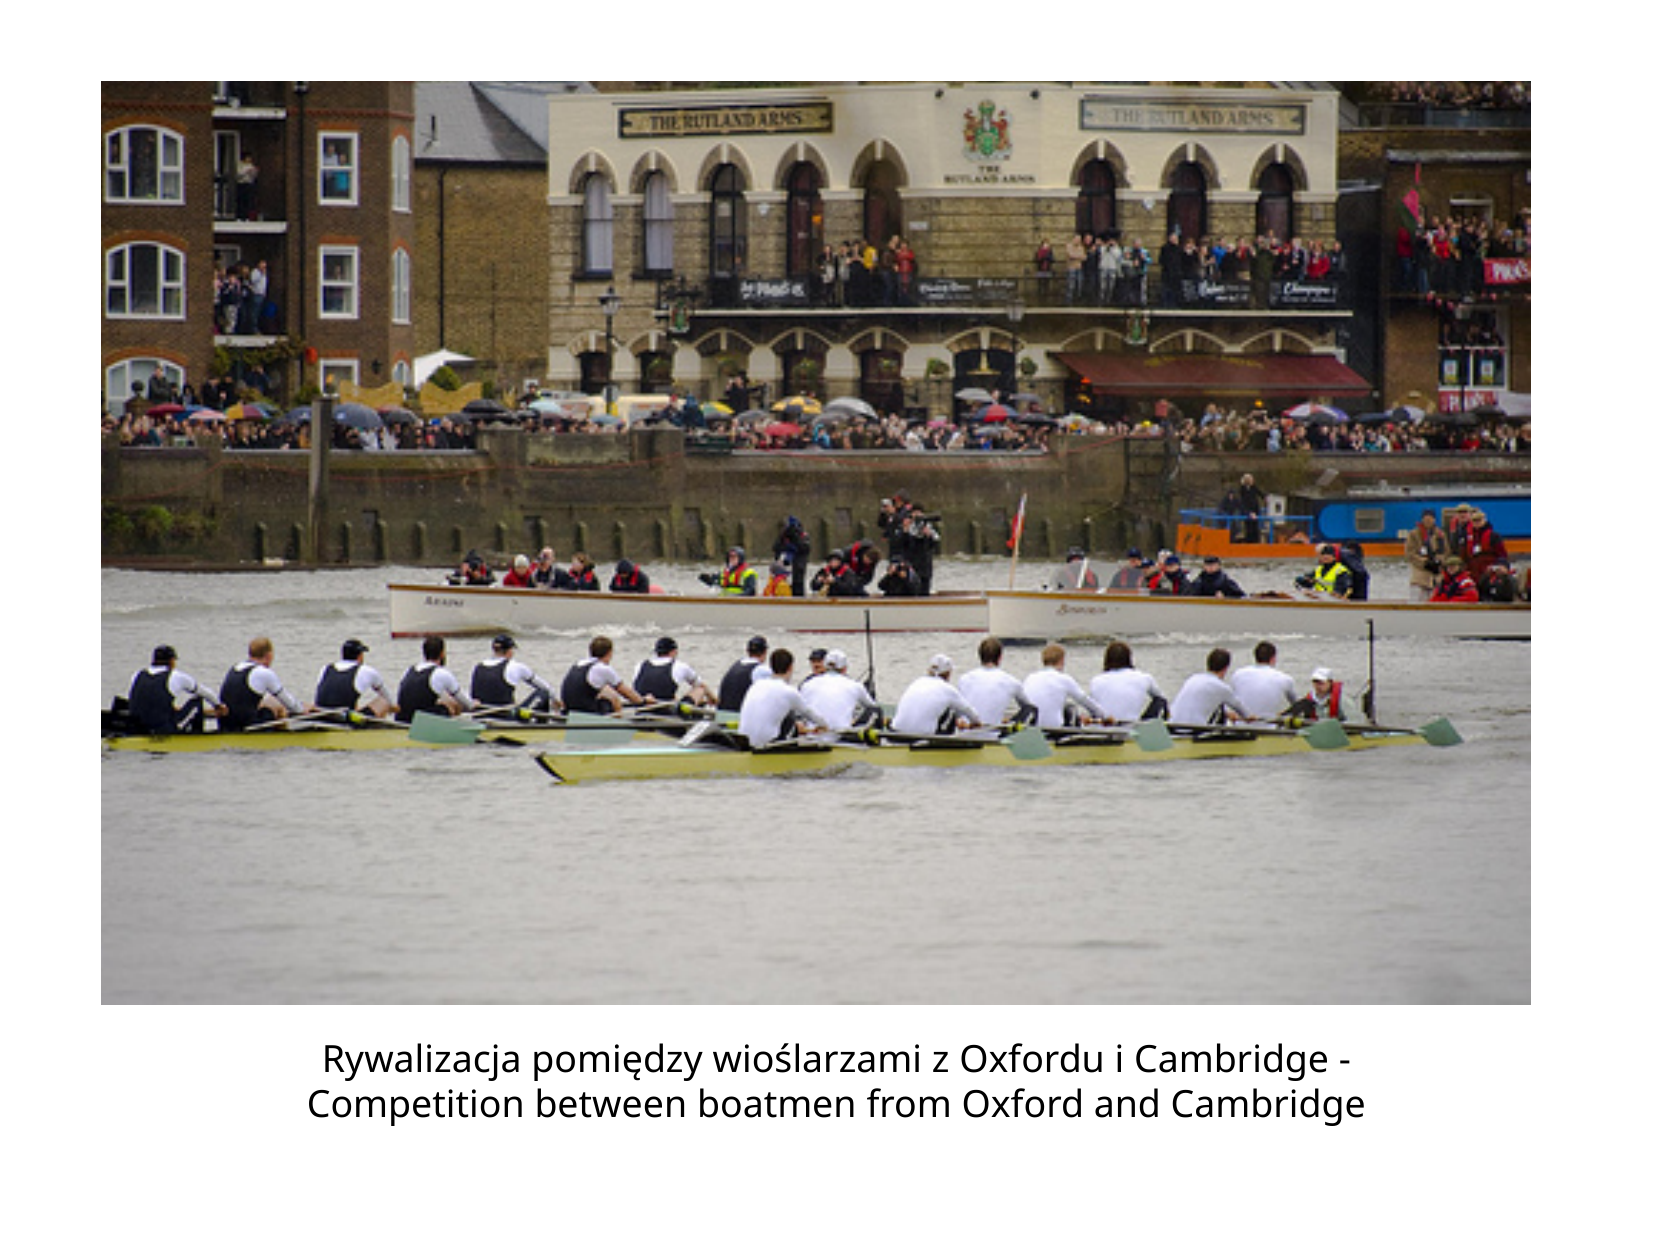

Rywalizacja pomiędzy wioślarzami z Oxfordu i Cambridge - Competition between boatmen from Oxford and Cambridge